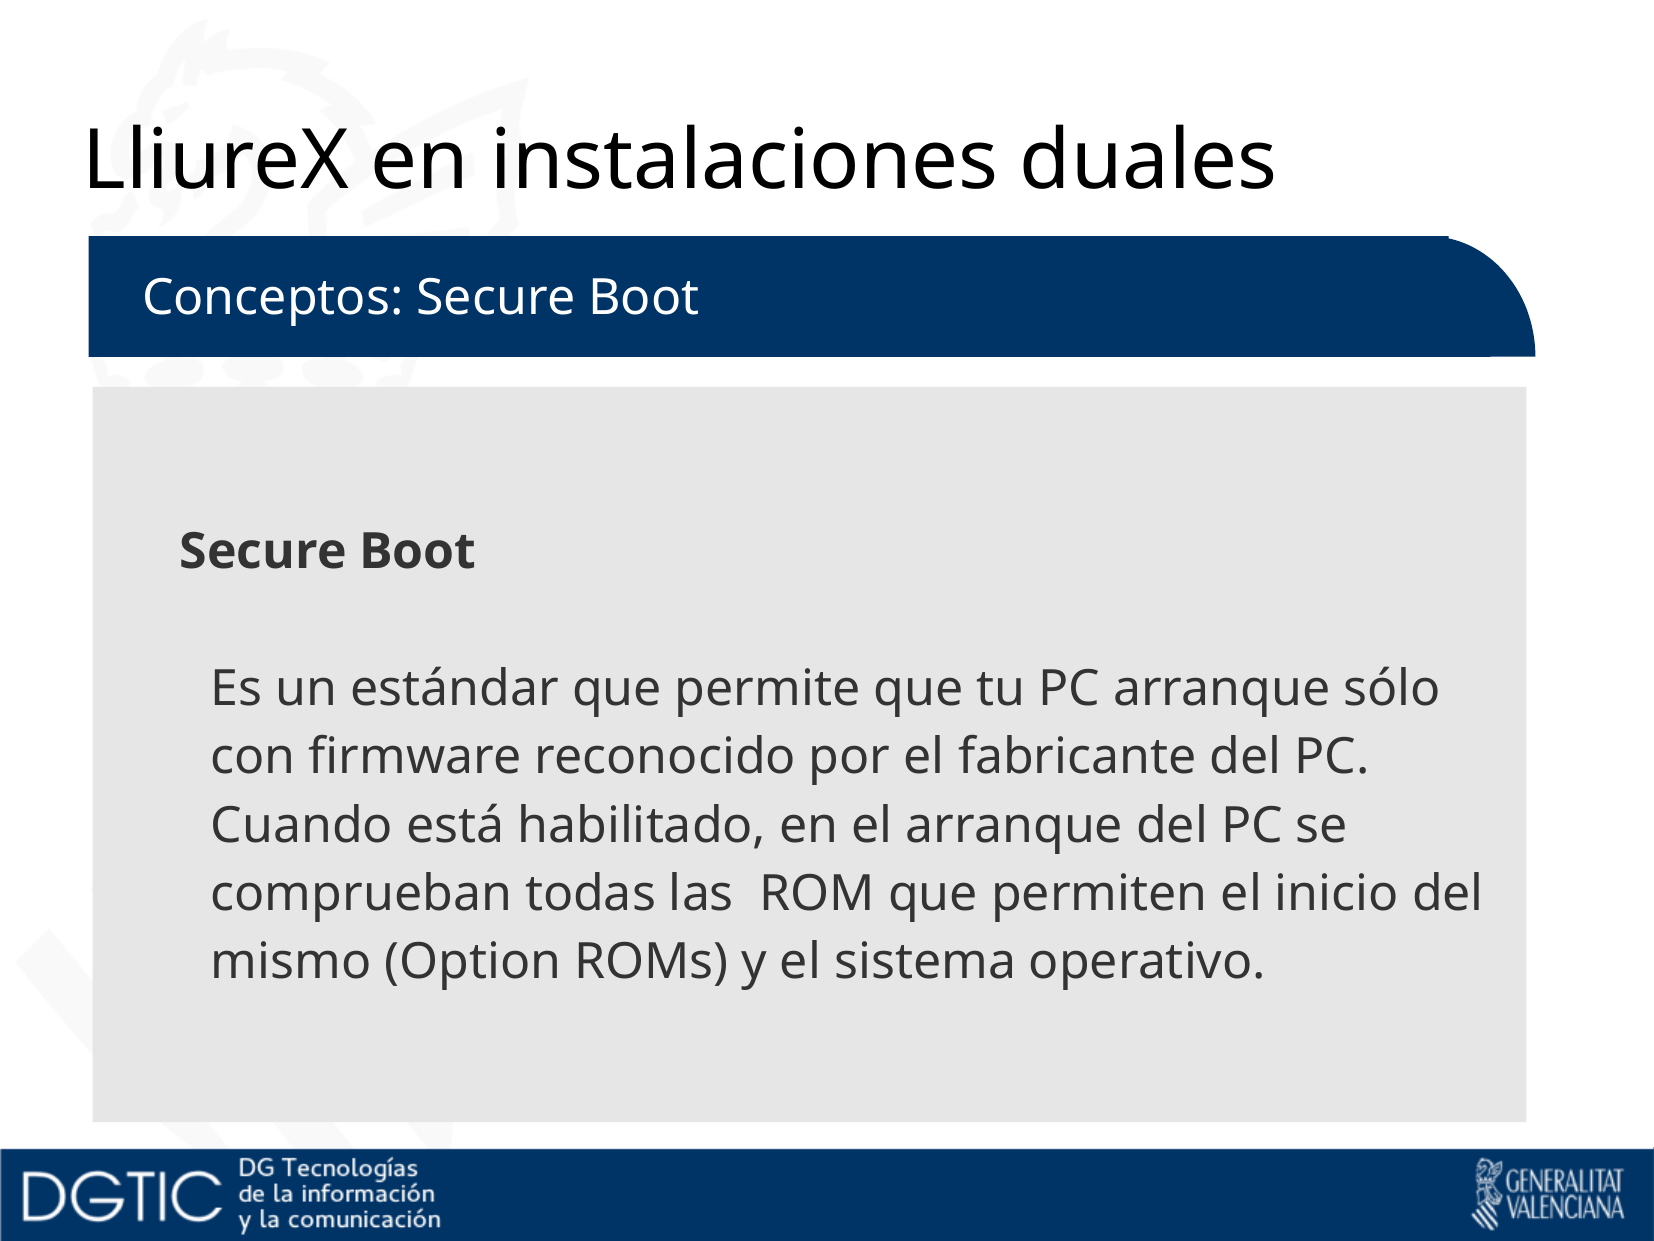

# LliureX en instalaciones duales
Conceptos: Secure Boot
Secure Boot
Es un estándar que permite que tu PC arranque sólo con firmware reconocido por el fabricante del PC. Cuando está habilitado, en el arranque del PC se comprueban todas las ROM que permiten el inicio del mismo (Option ROMs) y el sistema operativo.